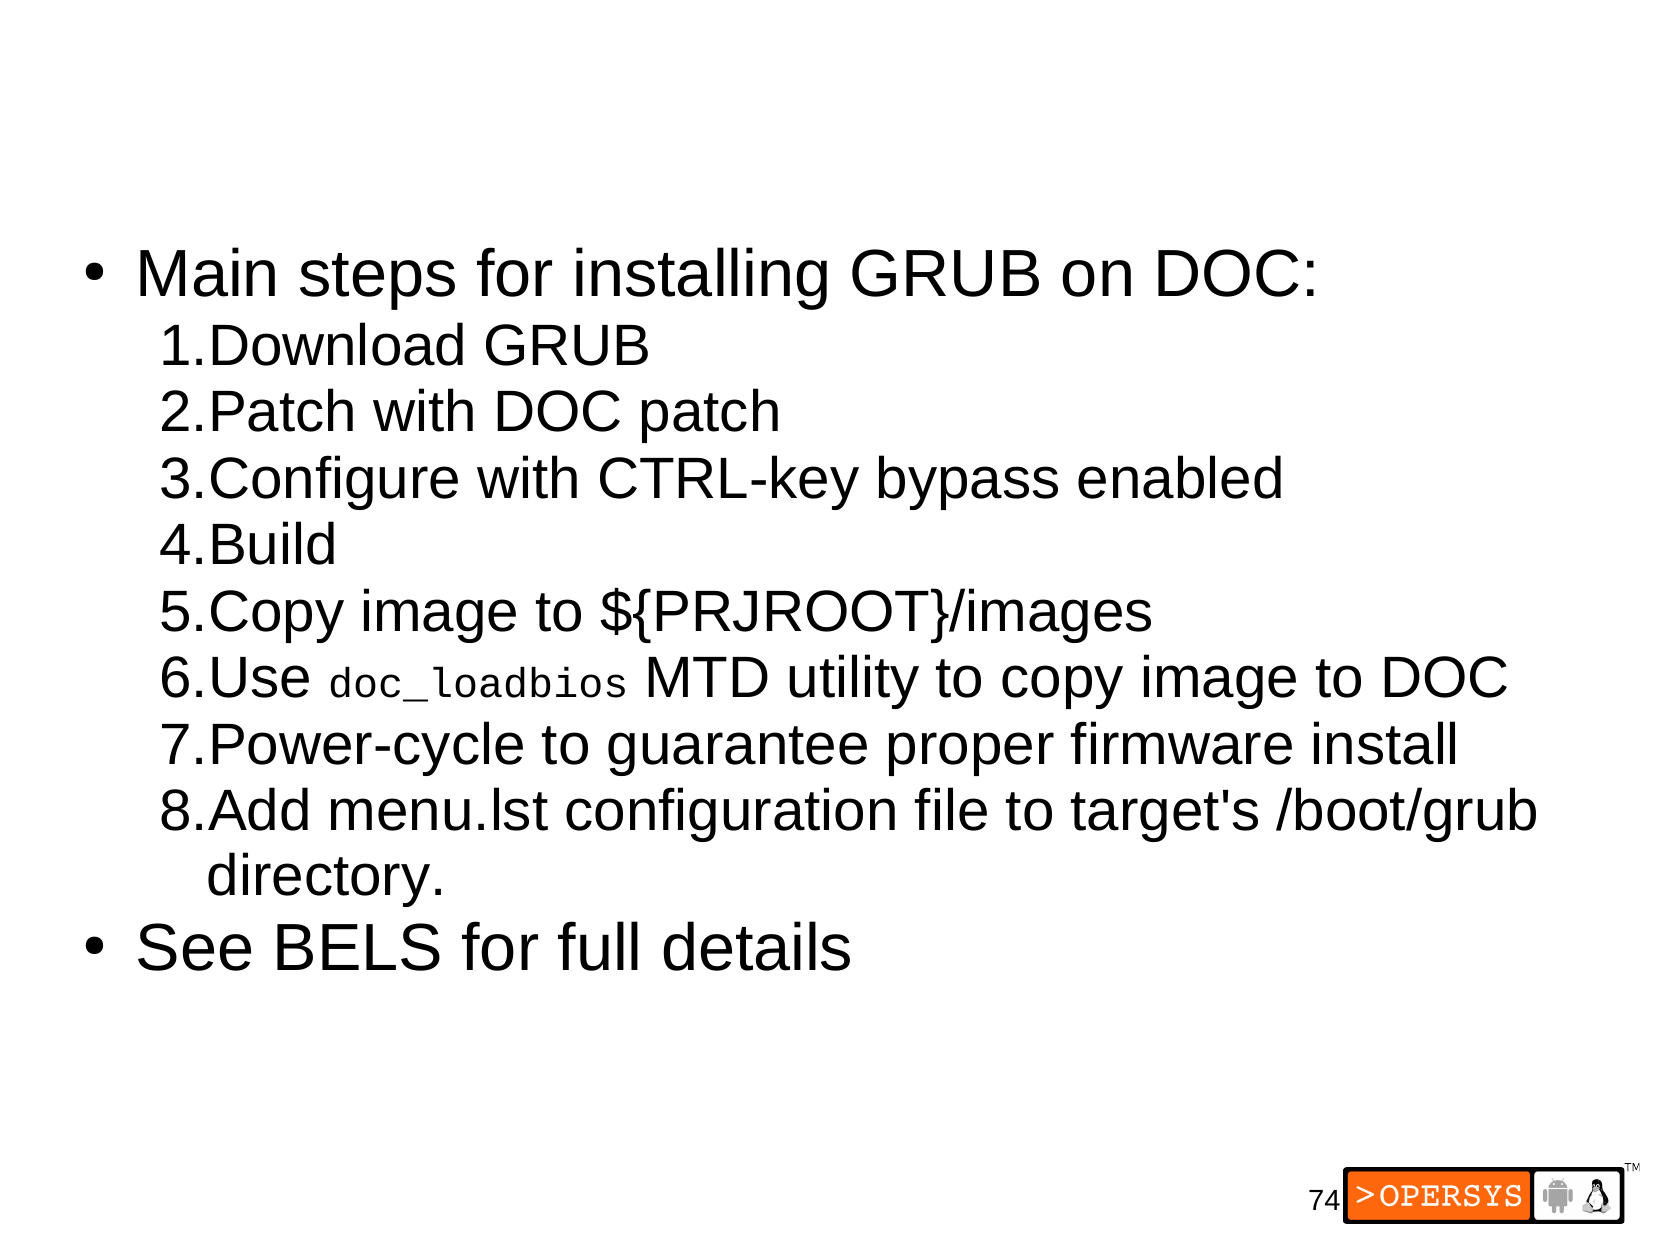

# Main steps for installing GRUB on DOC:
Download GRUB
Patch with DOC patch
Configure with CTRL-key bypass enabled
Build
Copy image to ${PRJROOT}/images
Use doc_loadbios MTD utility to copy image to DOC
Power-cycle to guarantee proper firmware install
Add menu.lst configuration file to target's /boot/grub directory.
See BELS for full details